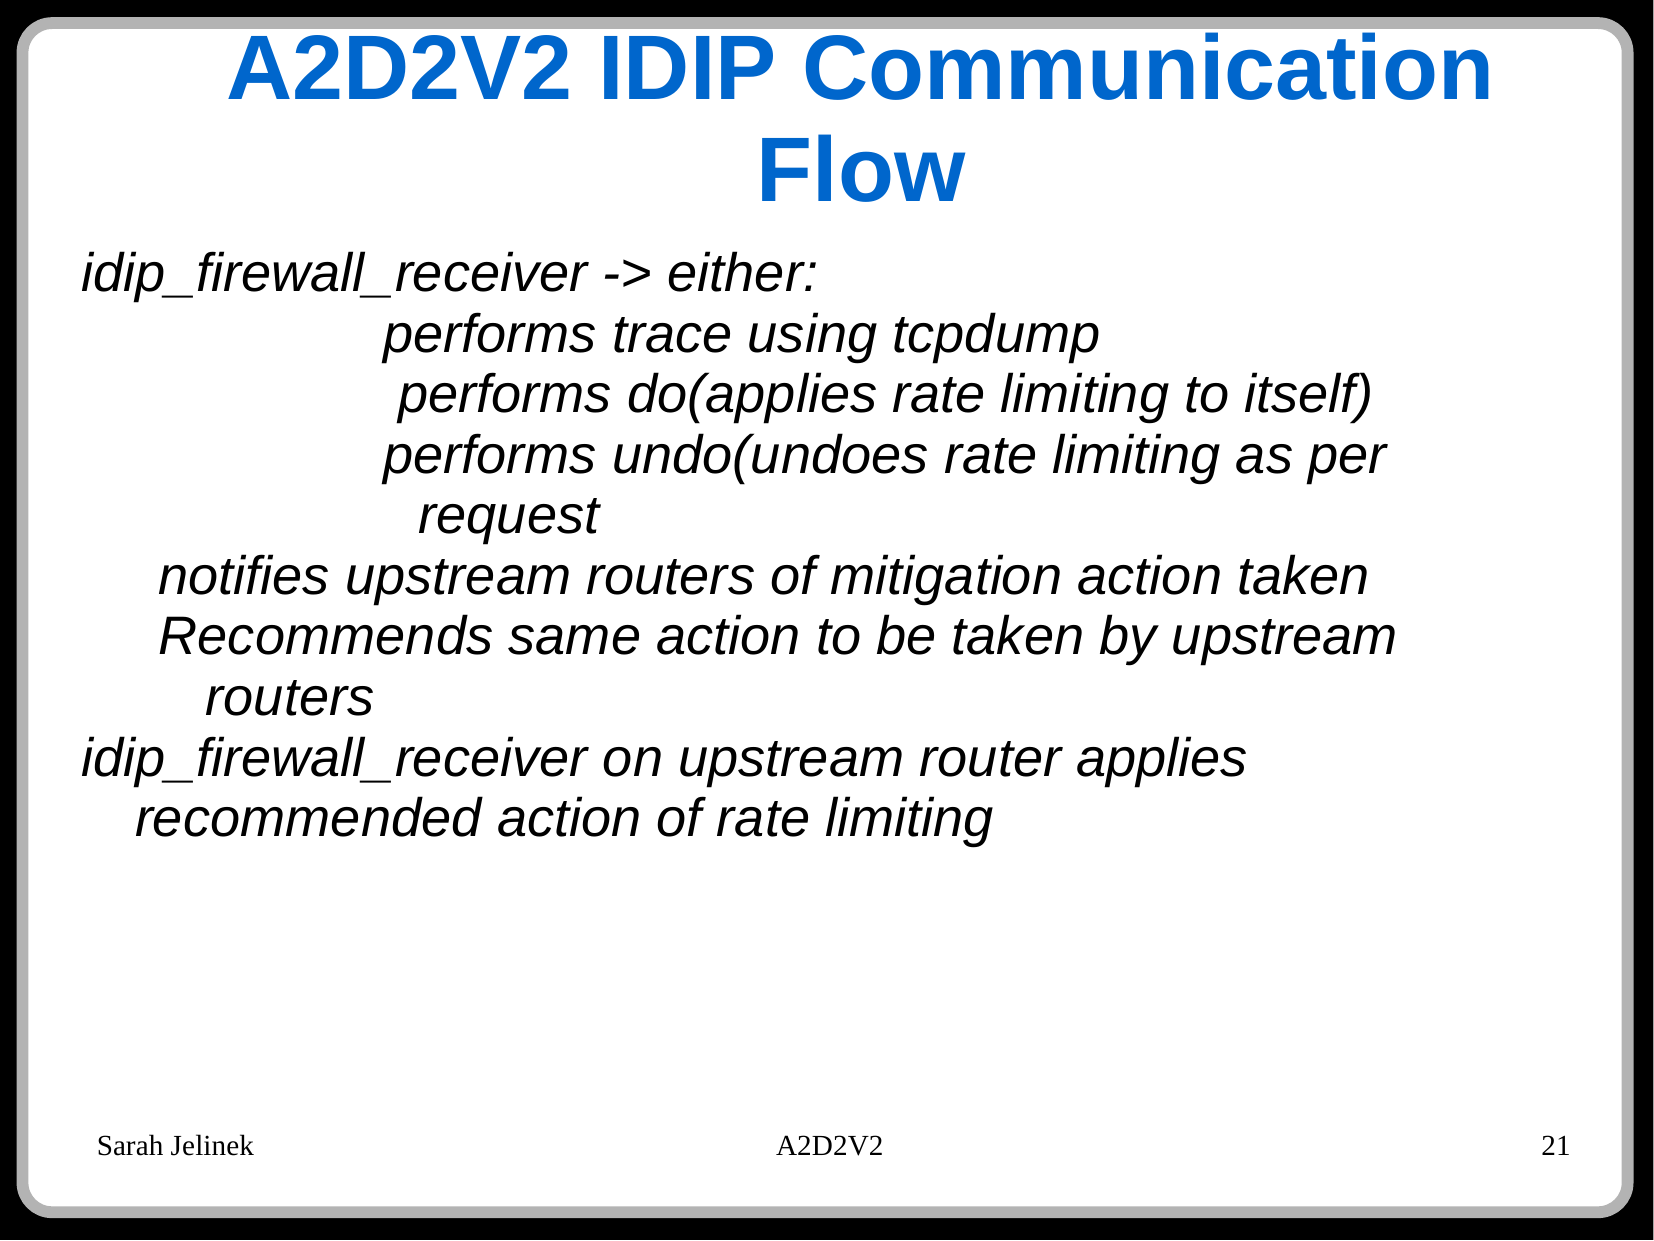

# A2D2V2 IDIP Communication Flow
idip_firewall_receiver -> either:
performs trace using tcpdump
 performs do(applies rate limiting to itself)
performs undo(undoes rate limiting as per request
notifies upstream routers of mitigation action taken
Recommends same action to be taken by upstream routers
idip_firewall_receiver on upstream router applies recommended action of rate limiting
Sarah Jelinek A2D2V2
21